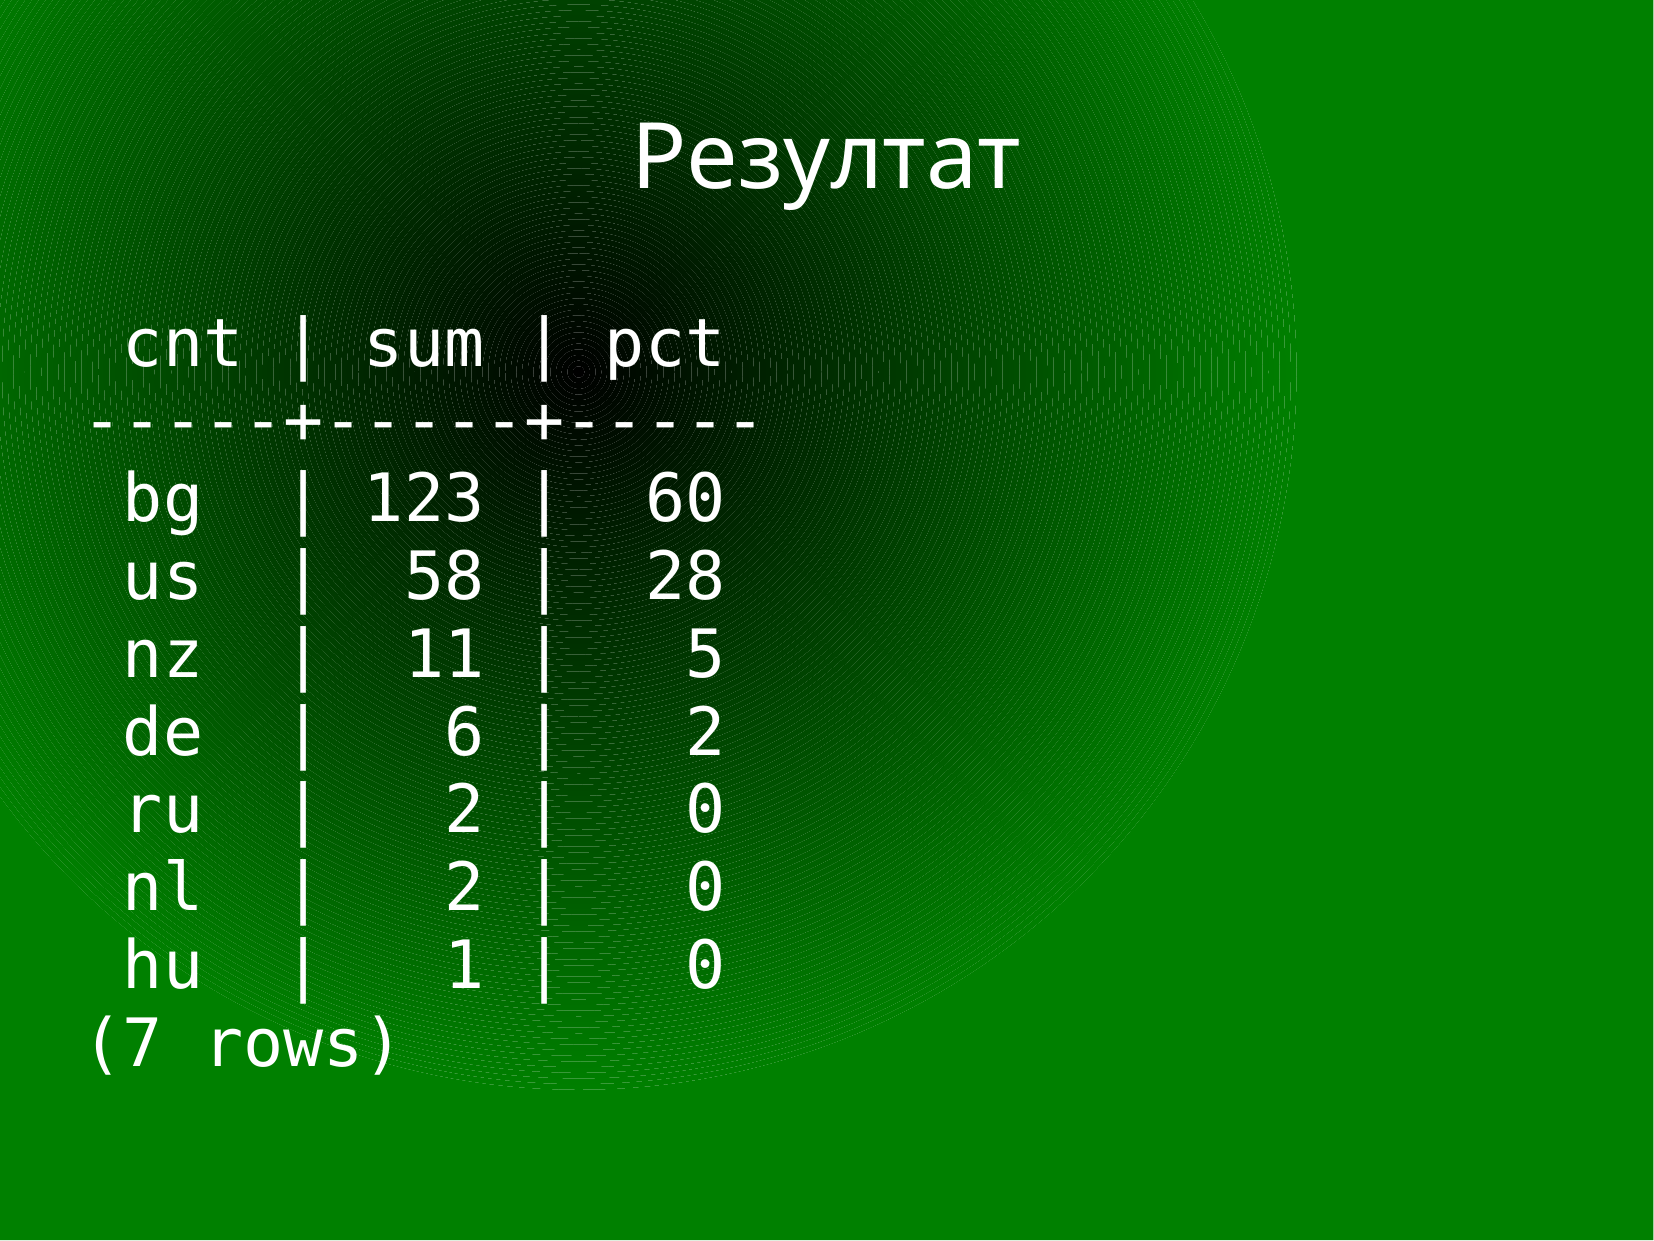

# Резултат
 cnt | sum | pct
-----+-----+-----
 bg | 123 | 60
 us | 58 | 28
 nz | 11 | 5
 de | 6 | 2
 ru | 2 | 0
 nl | 2 | 0
 hu | 1 | 0
(7 rows)